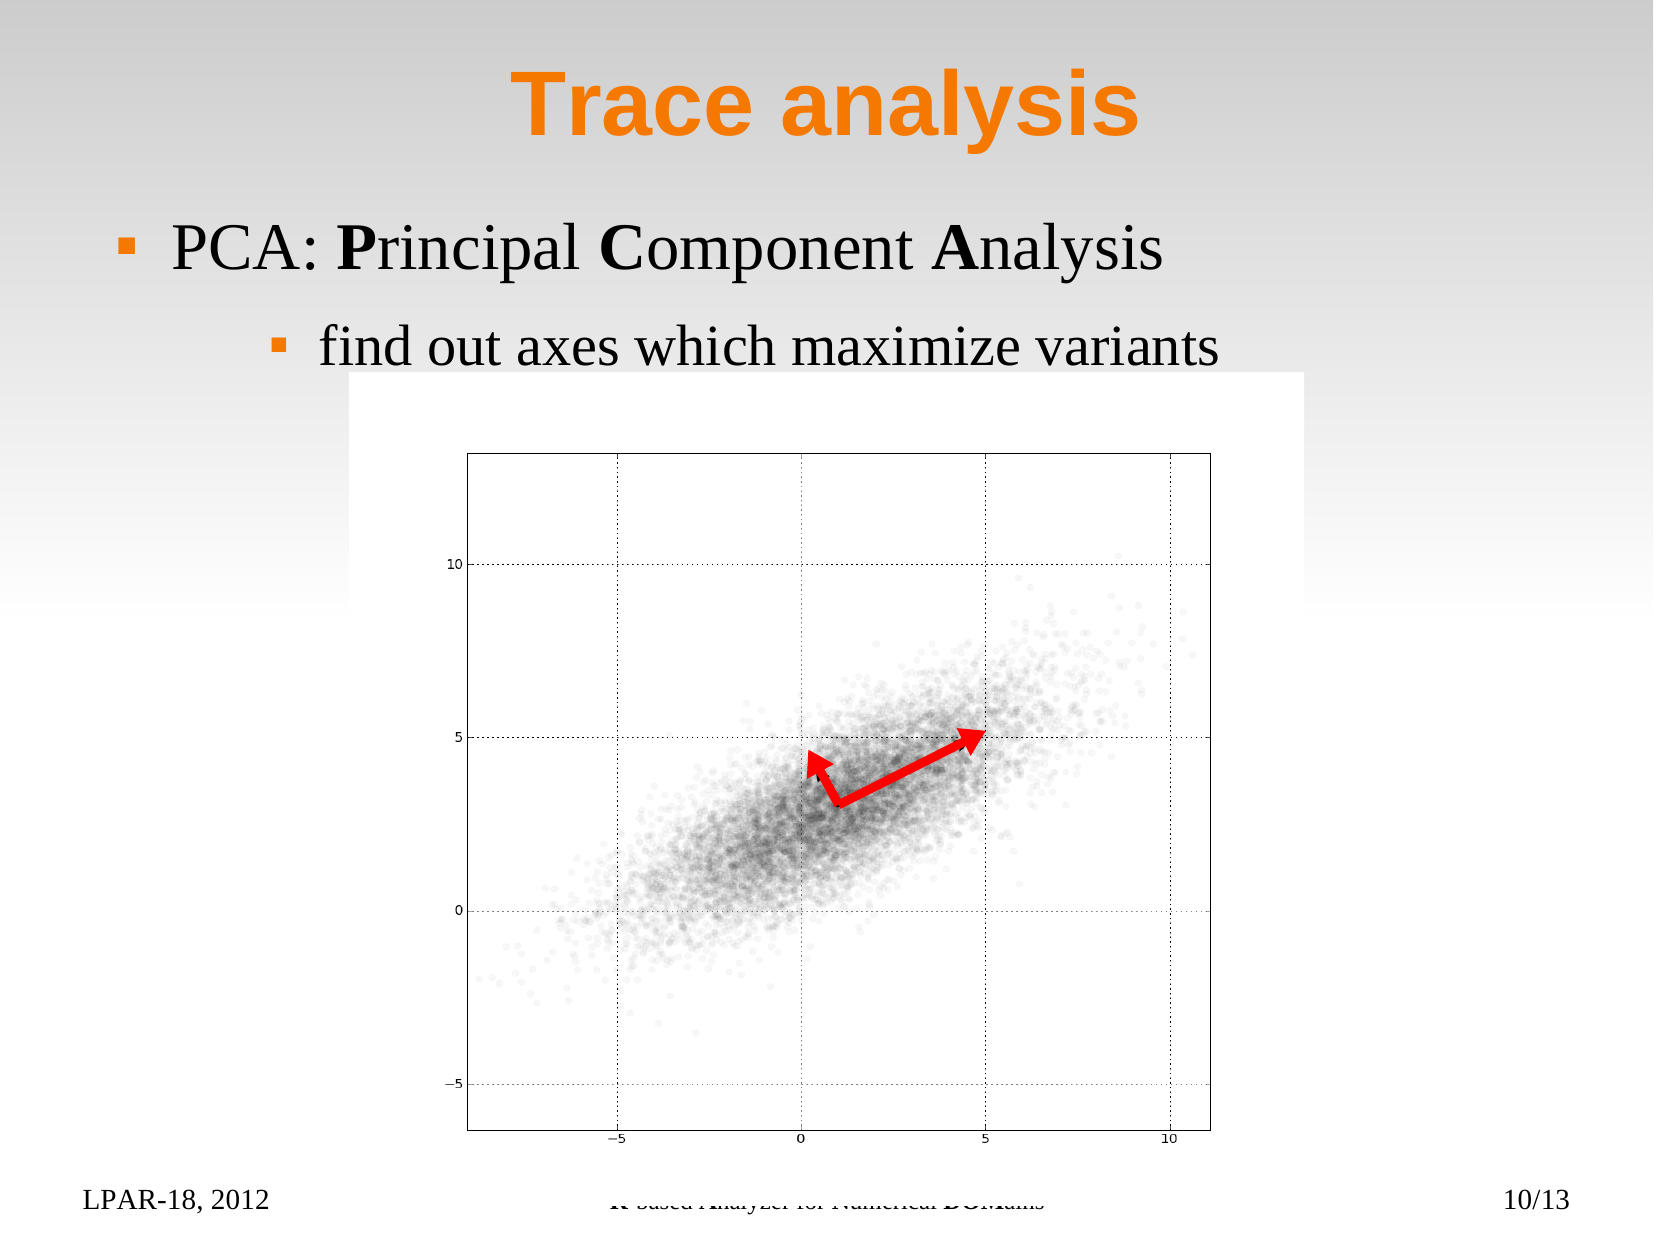

# Trace analysis
PCA: Principal Component Analysis
find out axes which maximize variants
LPAR-18, 2012
10